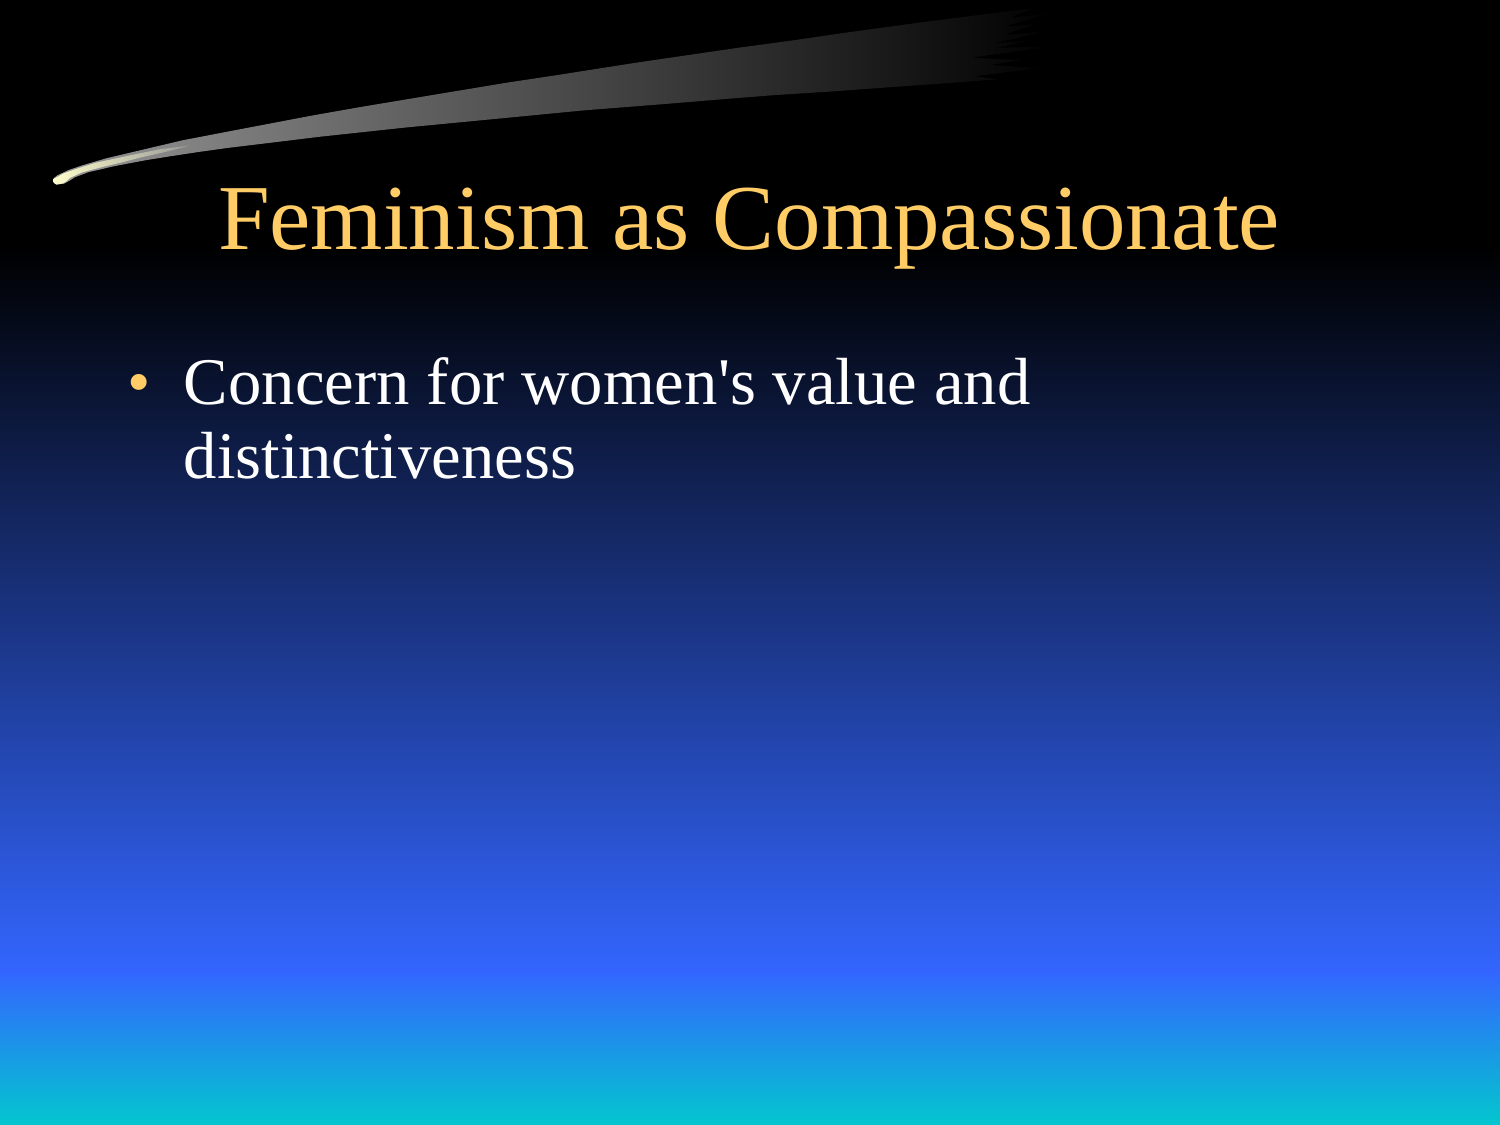

# Feminism as Compassionate
Concern for women's value and distinctiveness